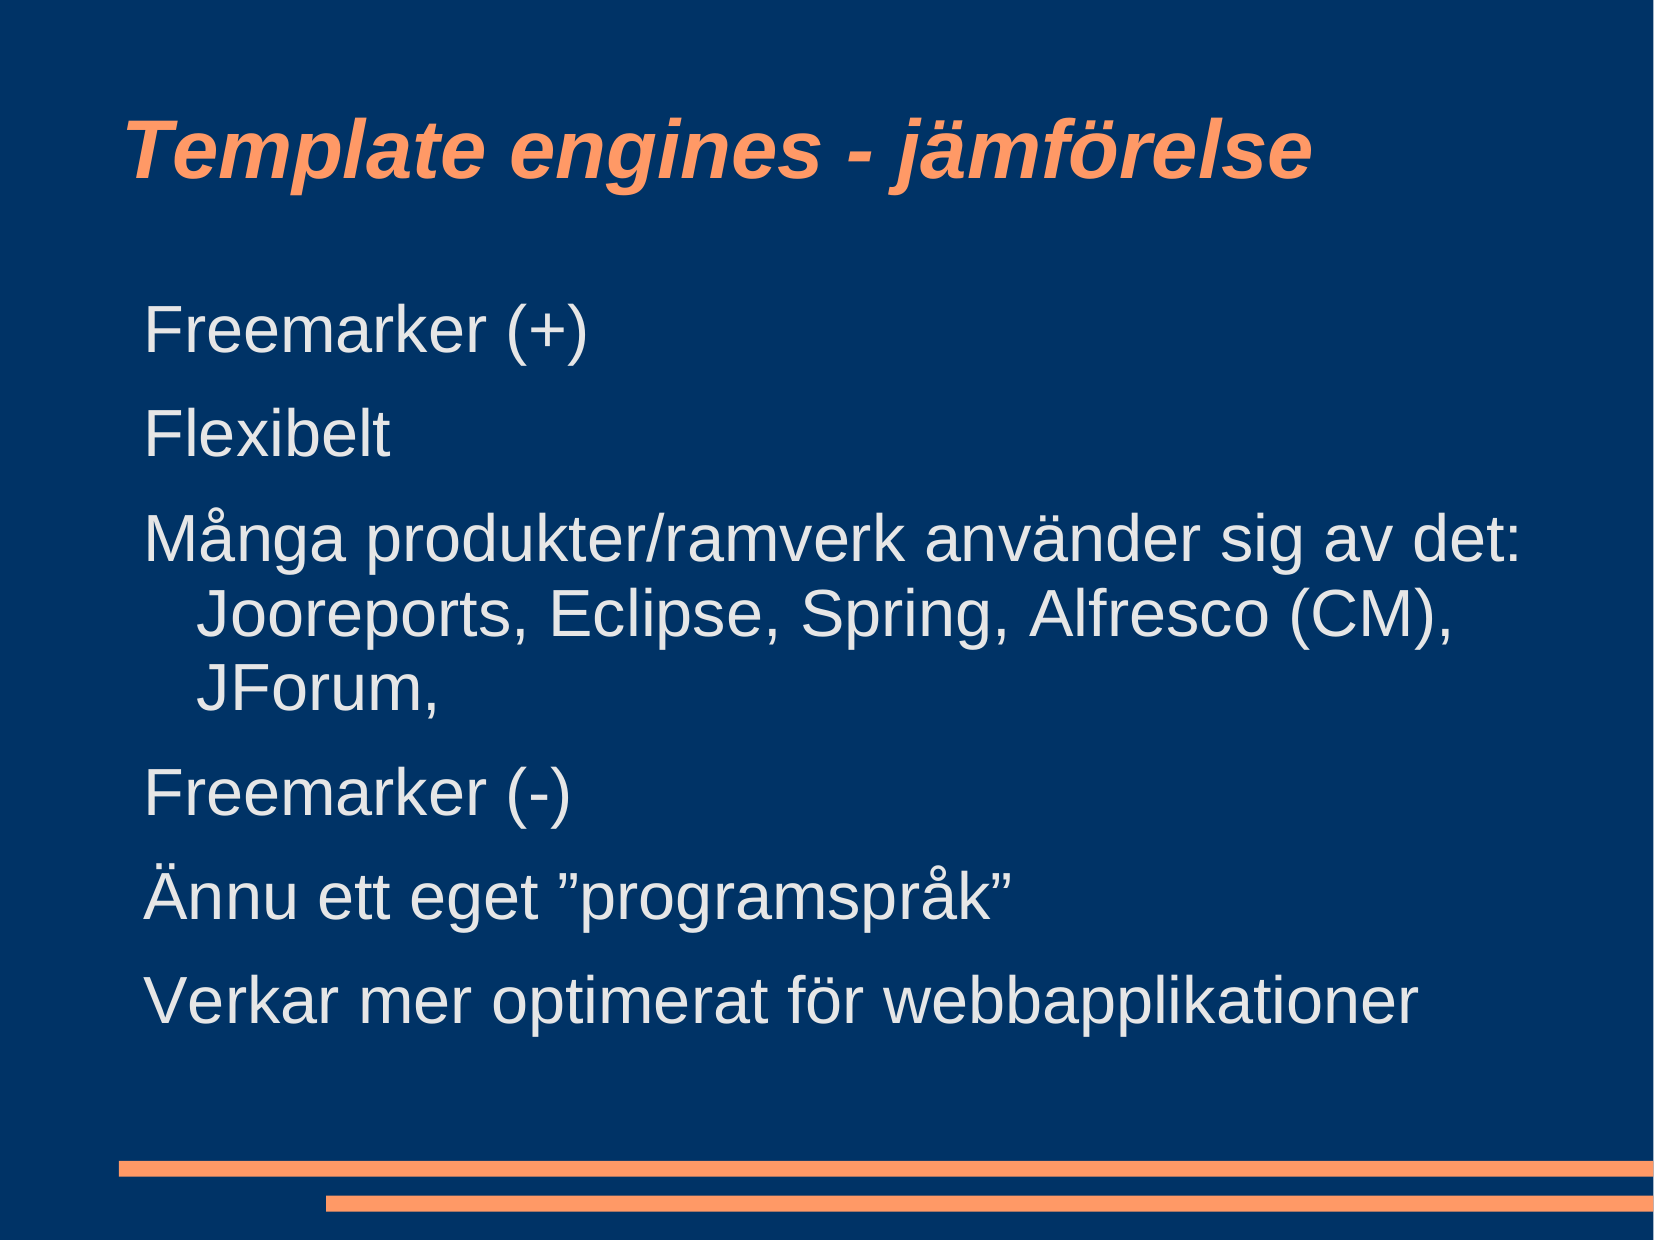

# Template engines - jämförelse
Freemarker (+)
Flexibelt
Många produkter/ramverk använder sig av det: Jooreports, Eclipse, Spring, Alfresco (CM), JForum,
Freemarker (-)
Ännu ett eget ”programspråk”
Verkar mer optimerat för webbapplikationer